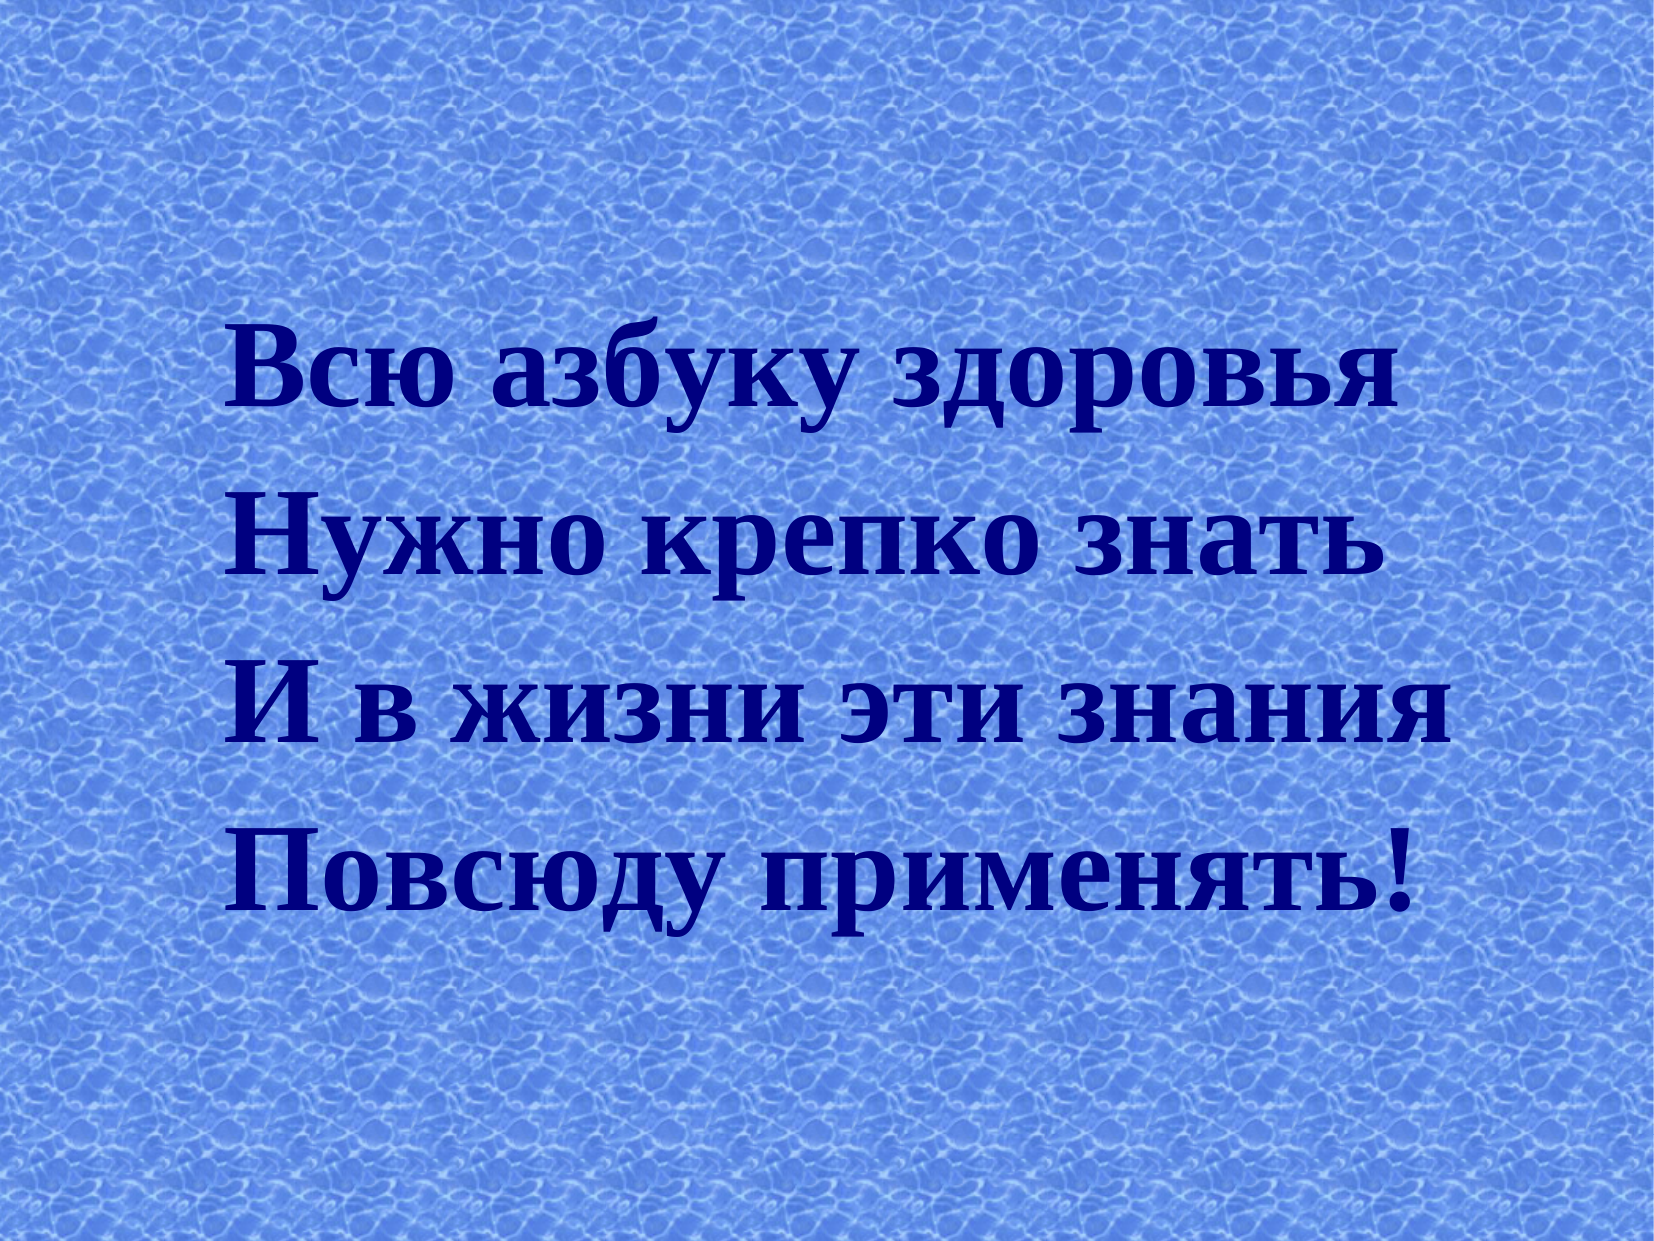

#
Всю азбуку здоровья
Нужно крепко знать
И в жизни эти знания
Повсюду применять!